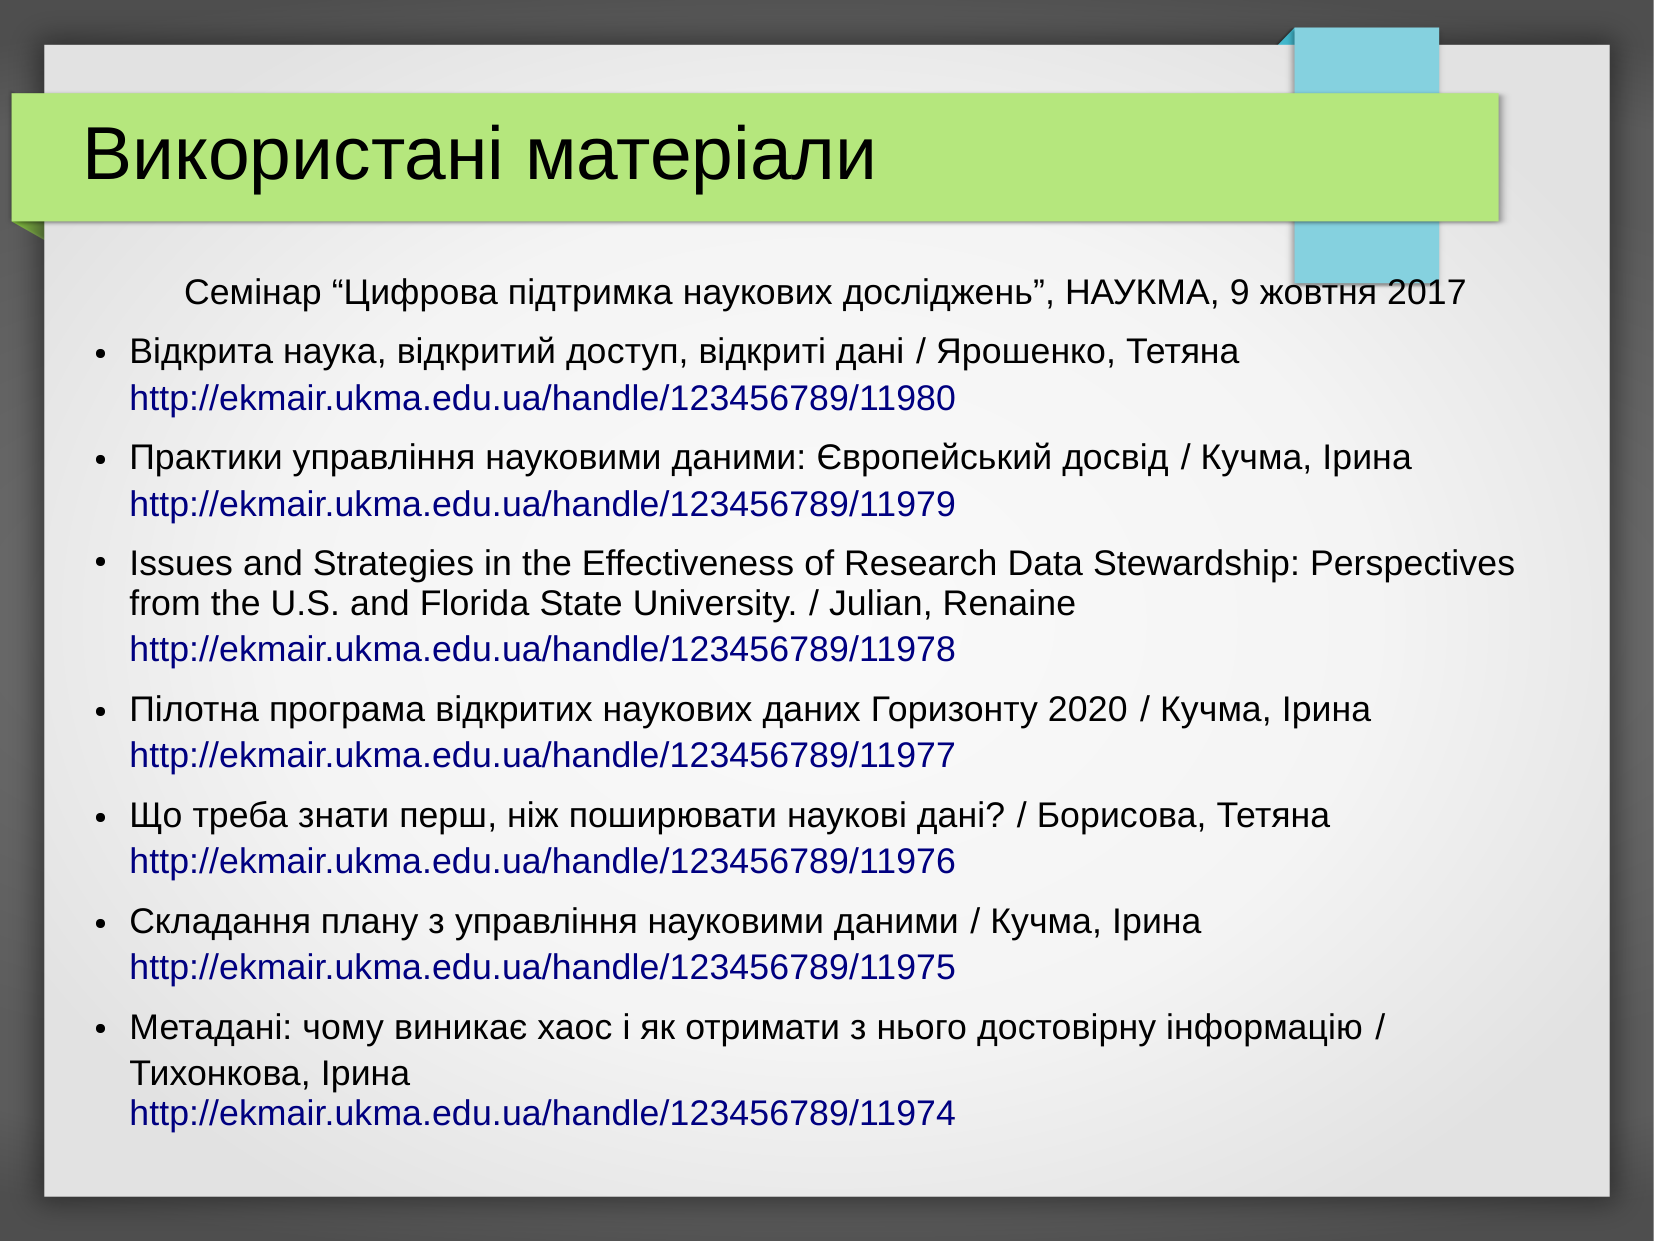

# Використані матеріали
Семінар “Цифрова підтримка наукових досліджень”, НАУКМА, 9 жовтня 2017
Відкрита наука, відкритий доступ, відкриті дані ﻿/ Ярошенко, Тетяна
http://ekmair.ukma.edu.ua/handle/123456789/11980
Практики управління науковими даними: Європейський досвід ﻿/ Кучма, Ірина
http://ekmair.ukma.edu.ua/handle/123456789/11979
Issues and Strategies in the Effectiveness of Research Data Stewardship: Perspectives from the U.S. and Florida State University. ﻿/ Julian, Renaine
http://ekmair.ukma.edu.ua/handle/123456789/11978
Пілотна програма відкритих наукових даних Горизонту 2020 ﻿/ Кучма, Ірина
http://ekmair.ukma.edu.ua/handle/123456789/11977
Що треба знати перш, ніж поширювати наукові дані? ﻿/ Борисова, Тетяна
http://ekmair.ukma.edu.ua/handle/123456789/11976
Складання плану з управління науковими даними ﻿/ Кучма, Ірина
http://ekmair.ukma.edu.ua/handle/123456789/11975
Метадані: чому виникає хаос і як отримати з нього достовірну інформацію ﻿/ Тихонкова, Ірина
http://ekmair.ukma.edu.ua/handle/123456789/11974